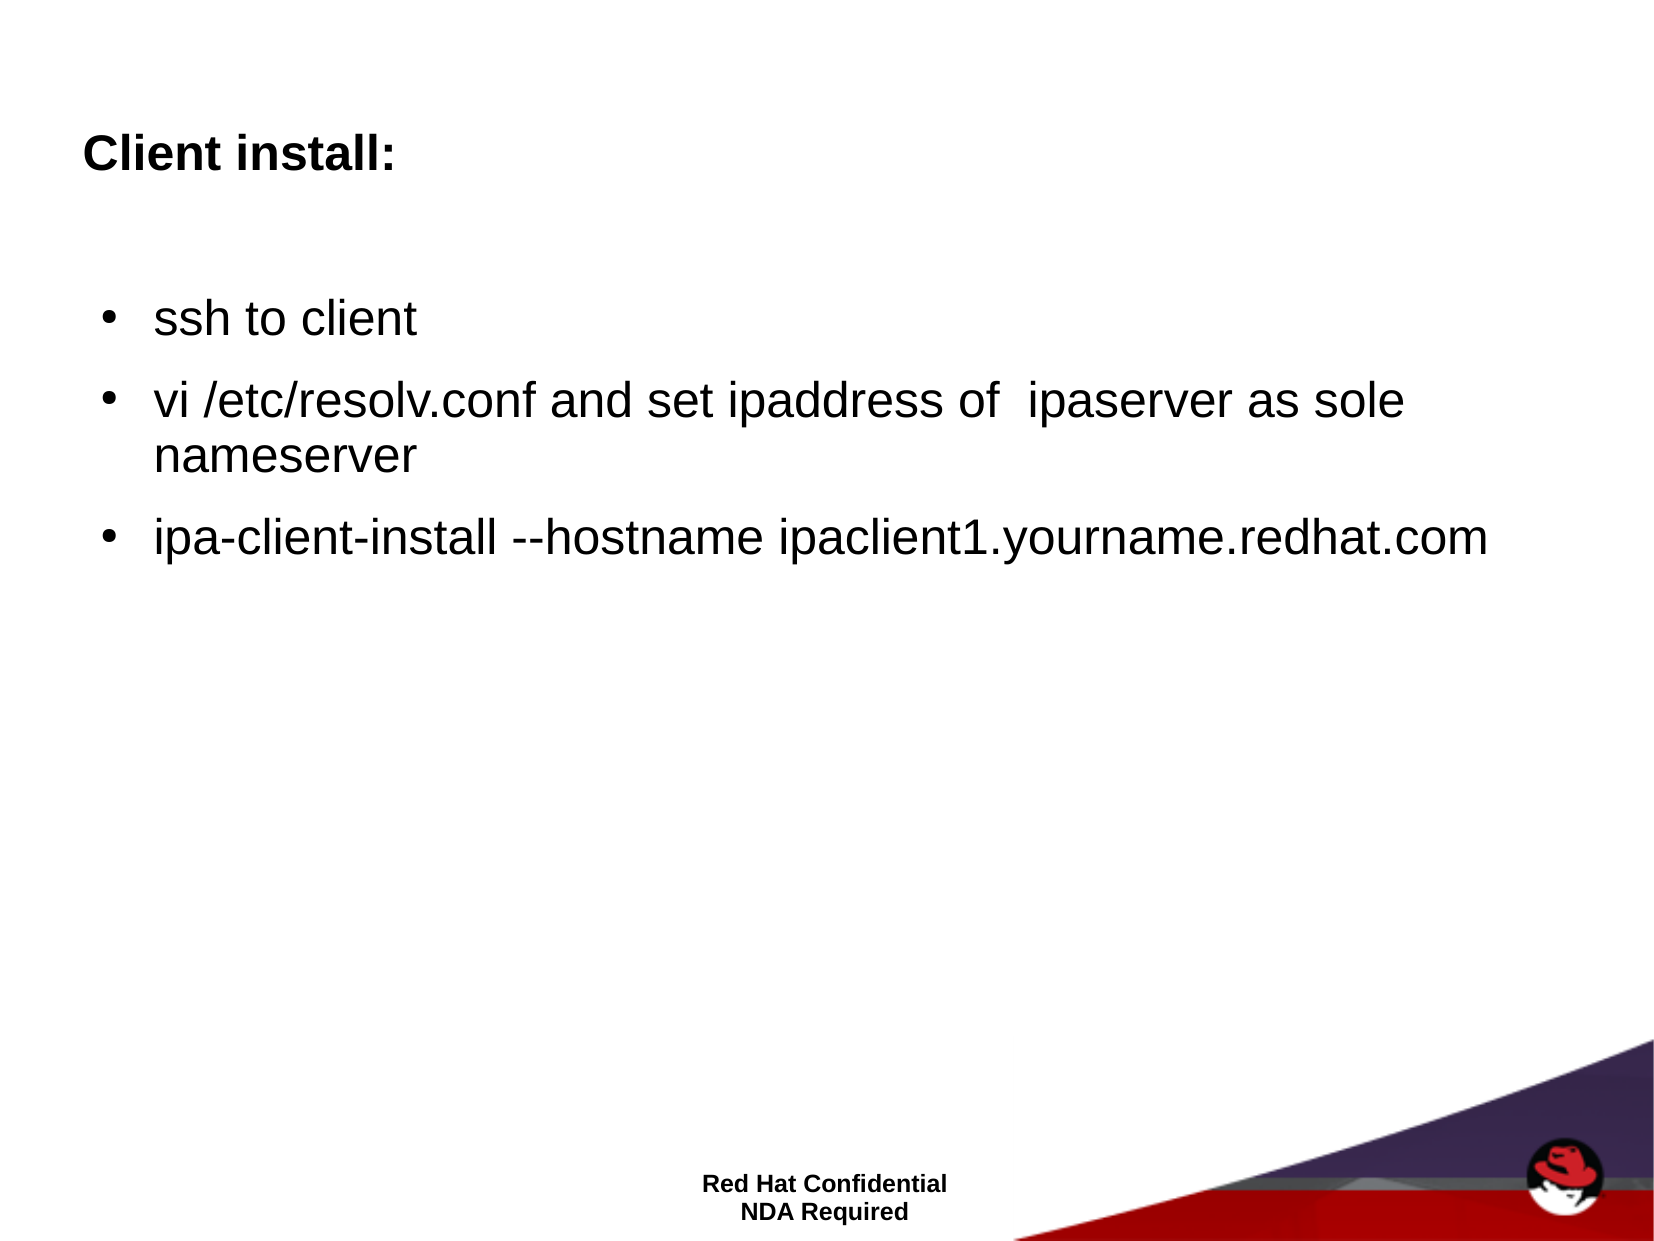

# Client install:
ssh to client
vi /etc/resolv.conf and set ipaddress of ipaserver as sole nameserver
ipa-client-install --hostname ipaclient1.yourname.redhat.com